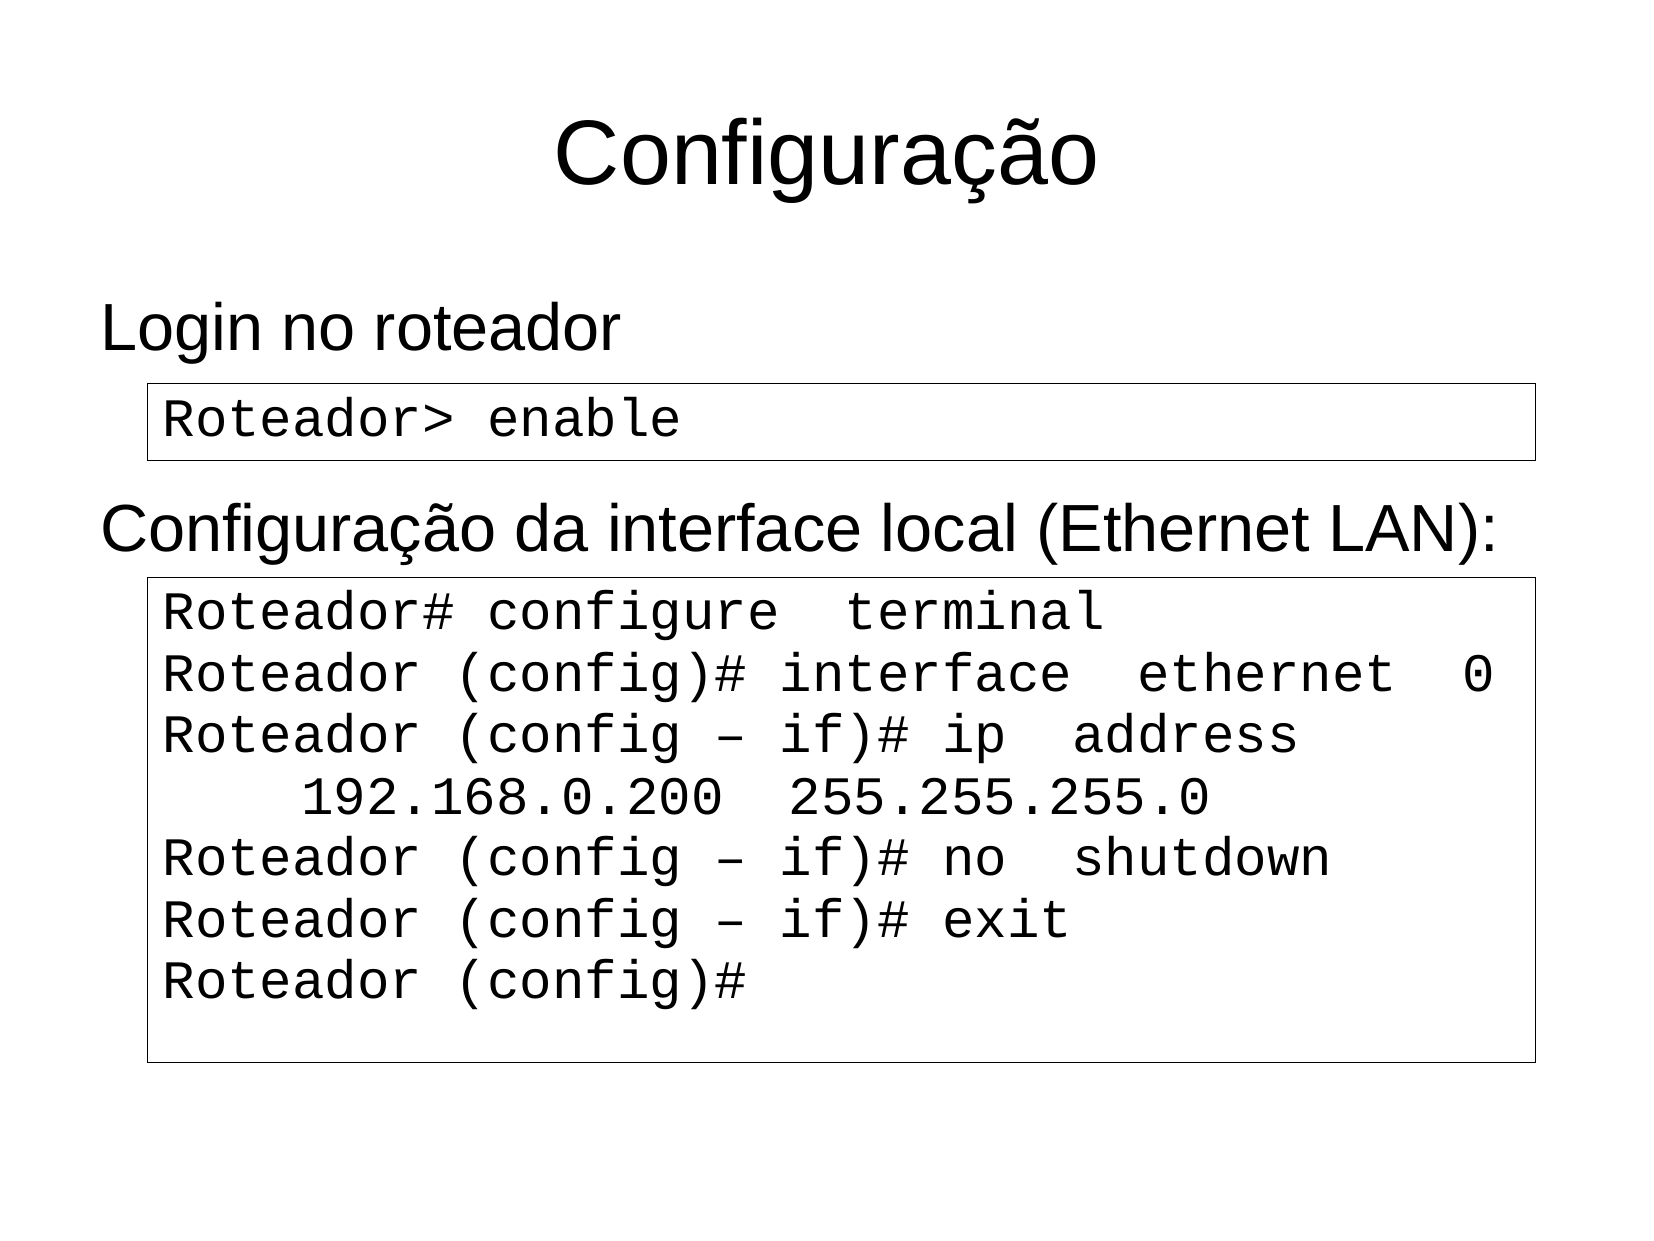

# Configuração
Login no roteador
Roteador> enable
Configuração da interface local (Ethernet LAN):
Roteador# configure terminal
Roteador (config)# interface ethernet 0
Roteador (config – if)# ip address
	 192.168.0.200 255.255.255.0
Roteador (config – if)# no shutdown
Roteador (config – if)# exit
Roteador (config)#